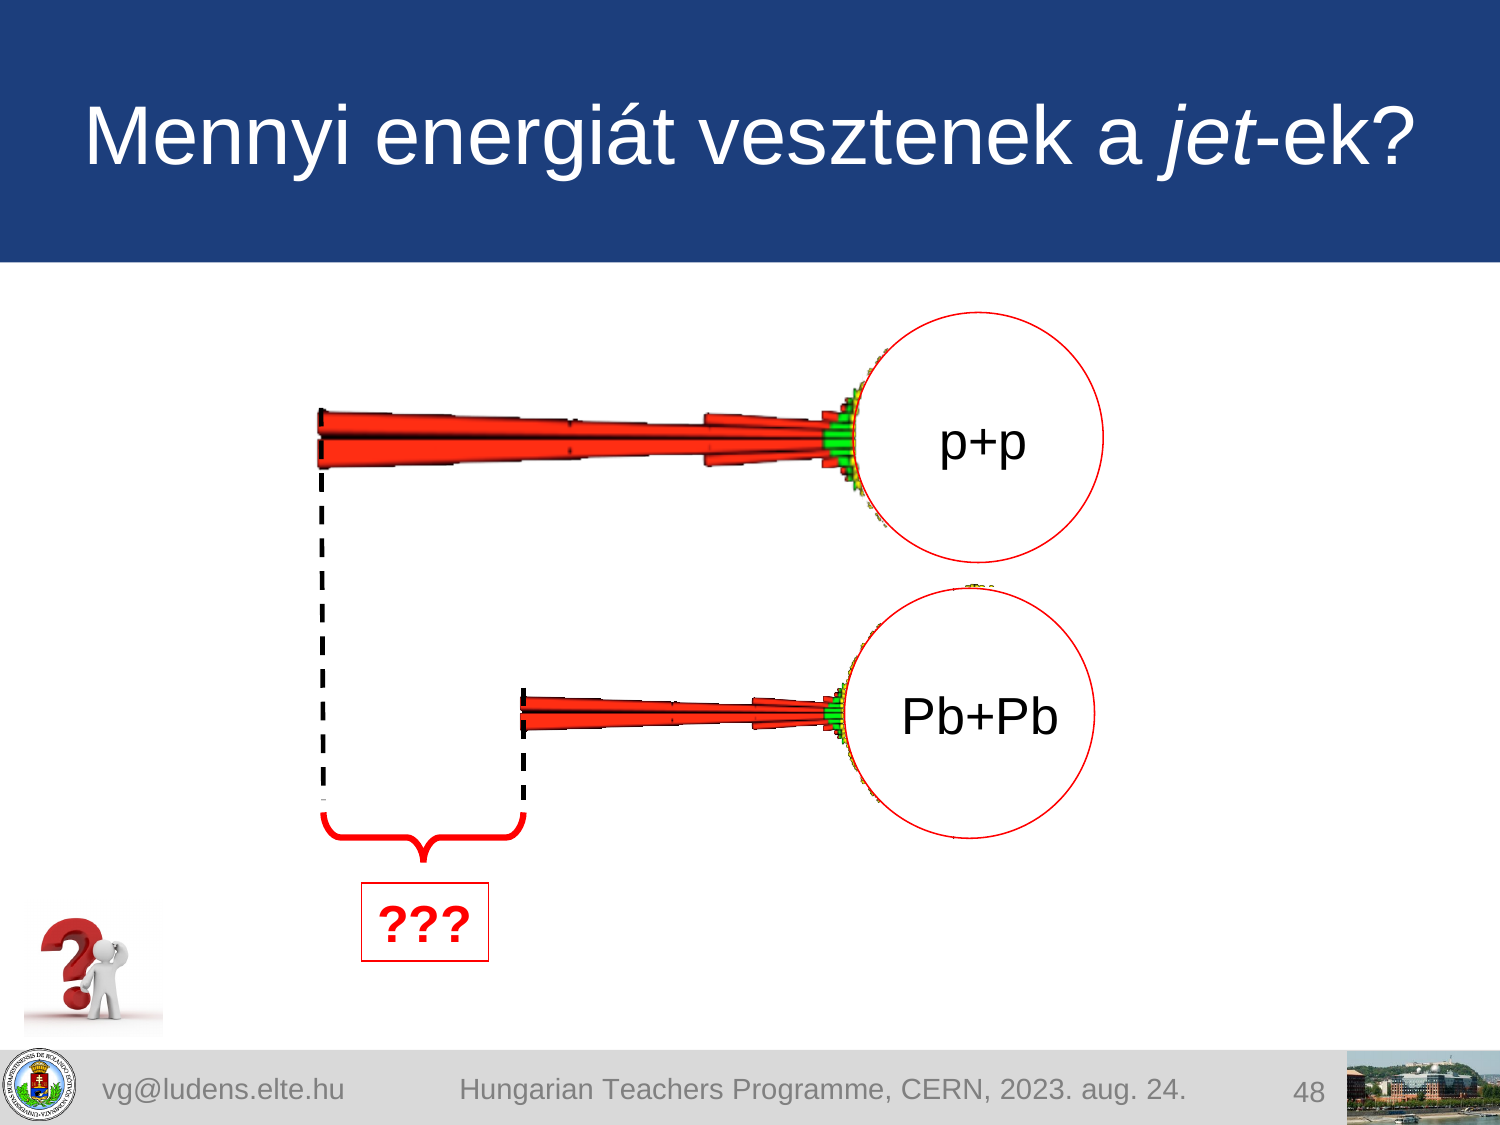

# Mennyi energiát vesztenek a jet-ek?
p+p
Pb+Pb
???
48